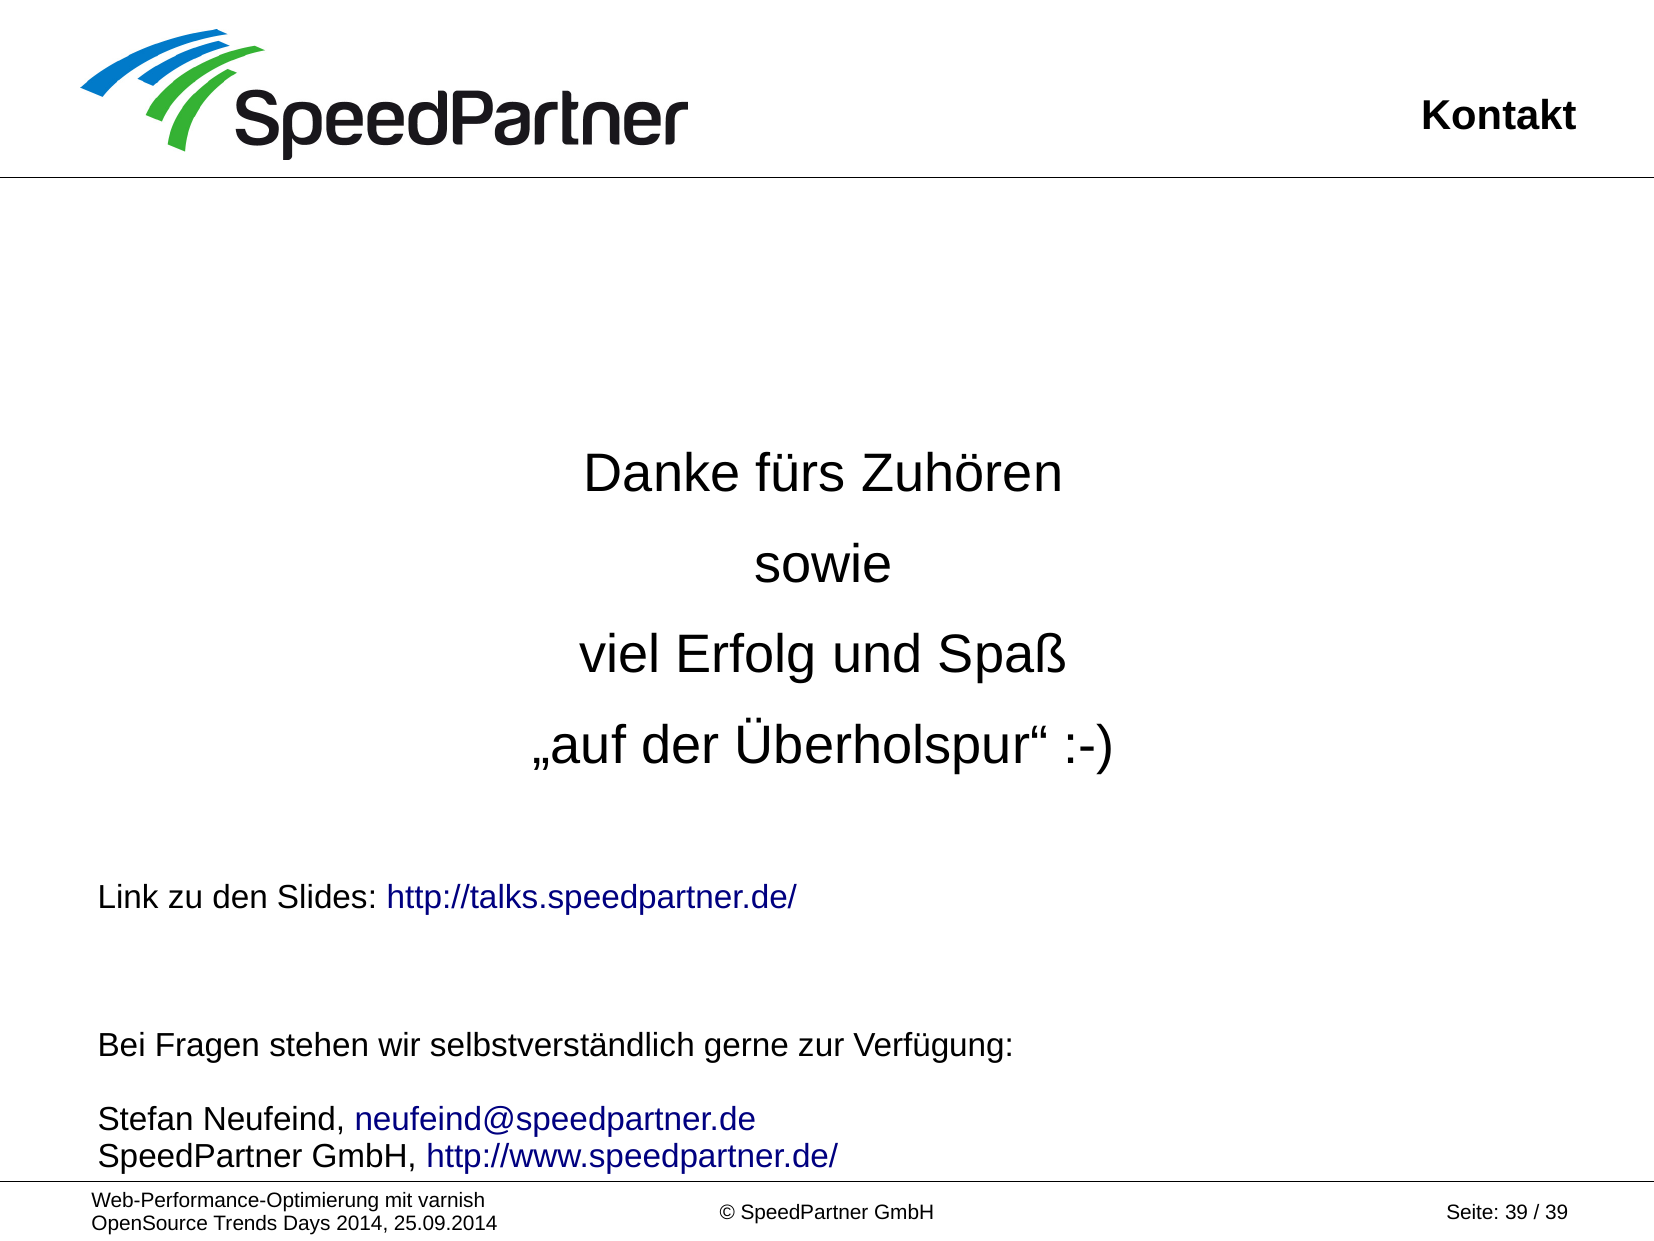

# Kontakt
Danke fürs Zuhören
sowie
viel Erfolg und Spaß
„auf der Überholspur“ :-)
Link zu den Slides: http://talks.speedpartner.de/
Bei Fragen stehen wir selbstverständlich gerne zur Verfügung:
Stefan Neufeind, neufeind@speedpartner.de
SpeedPartner GmbH, http://www.speedpartner.de/